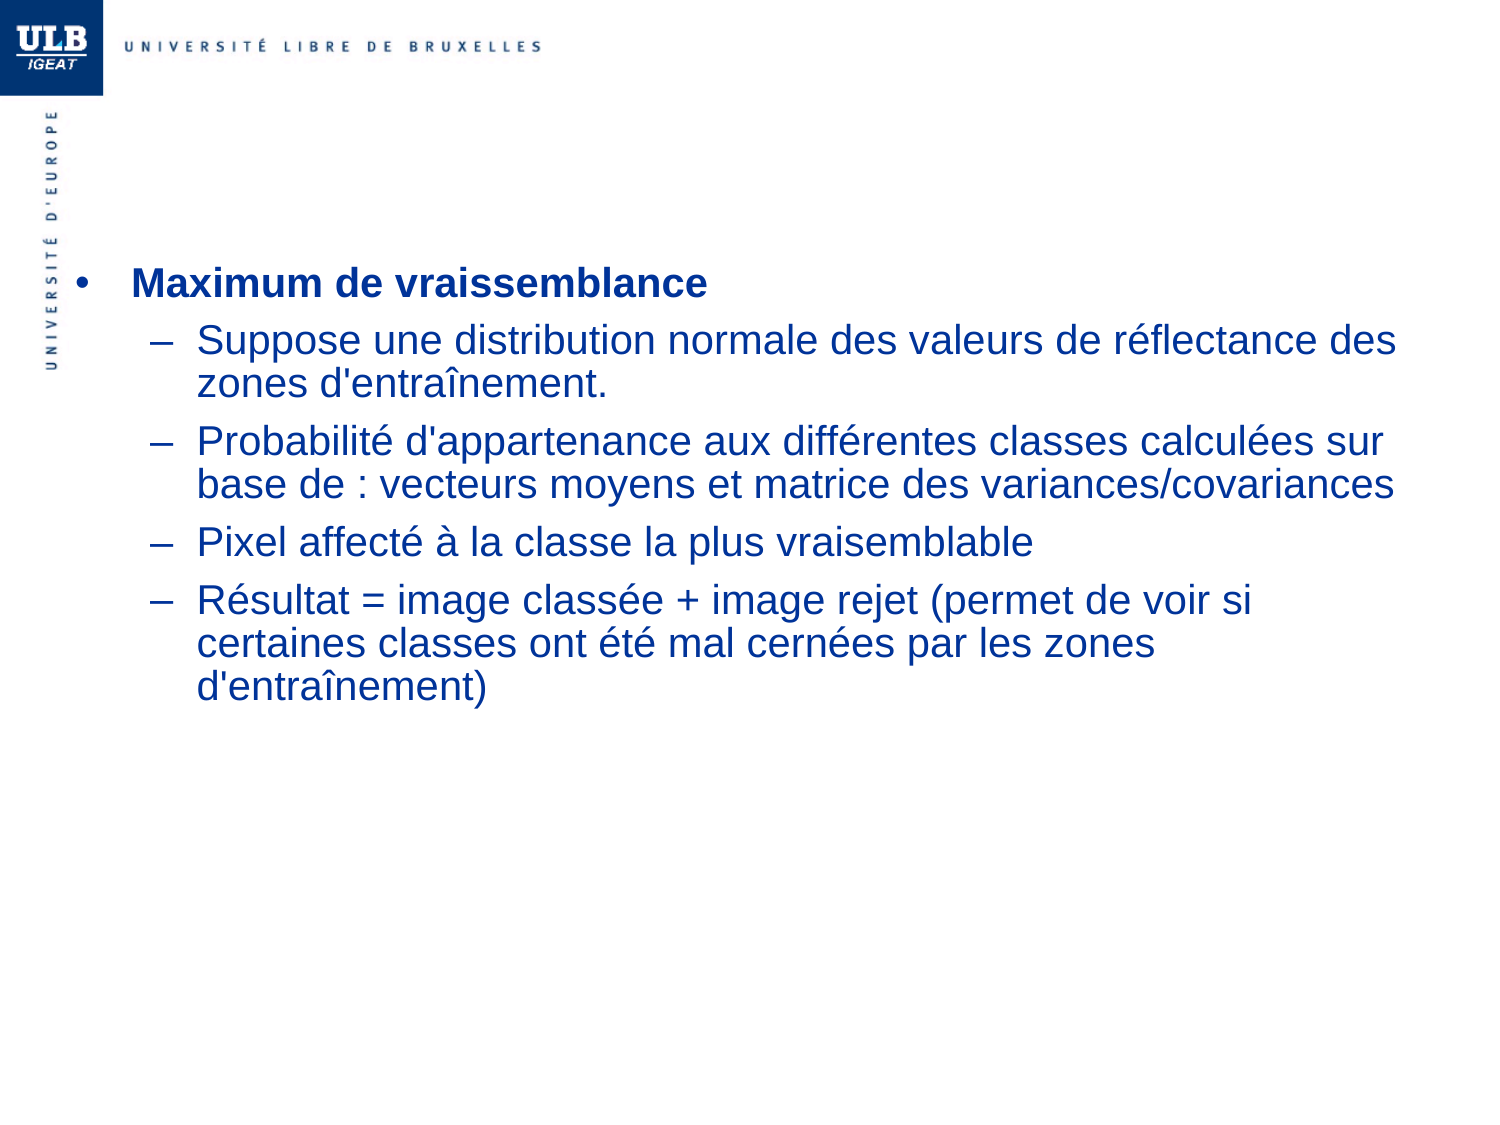

#
Maximum de vraissemblance
Suppose une distribution normale des valeurs de réflectance des zones d'entraînement.
Probabilité d'appartenance aux différentes classes calculées sur base de : vecteurs moyens et matrice des variances/covariances
Pixel affecté à la classe la plus vraisemblable
Résultat = image classée + image rejet (permet de voir si certaines classes ont été mal cernées par les zones d'entraînement)